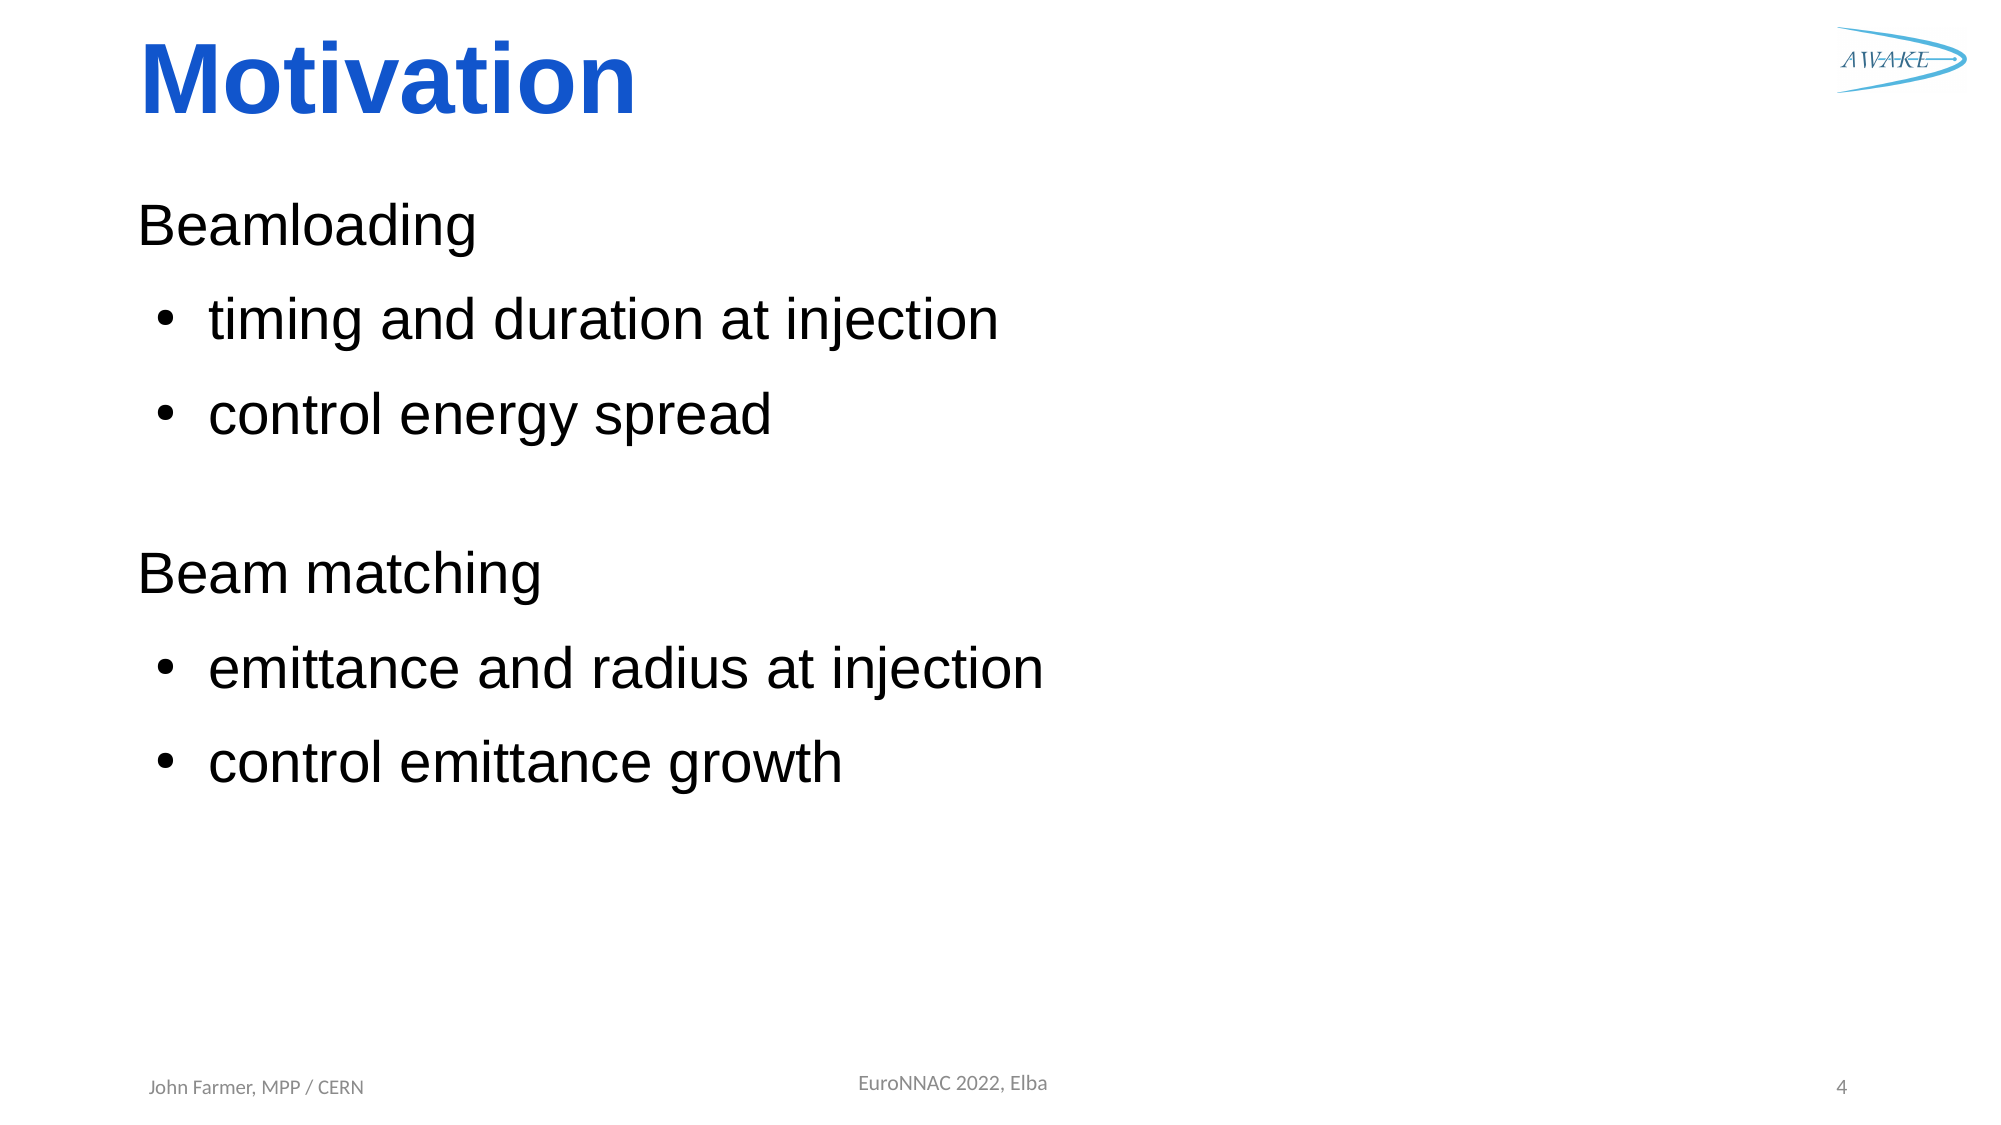

# Motivation
Beamloading
timing and duration at injection
control energy spread
Beam matching
emittance and radius at injection
control emittance growth
4